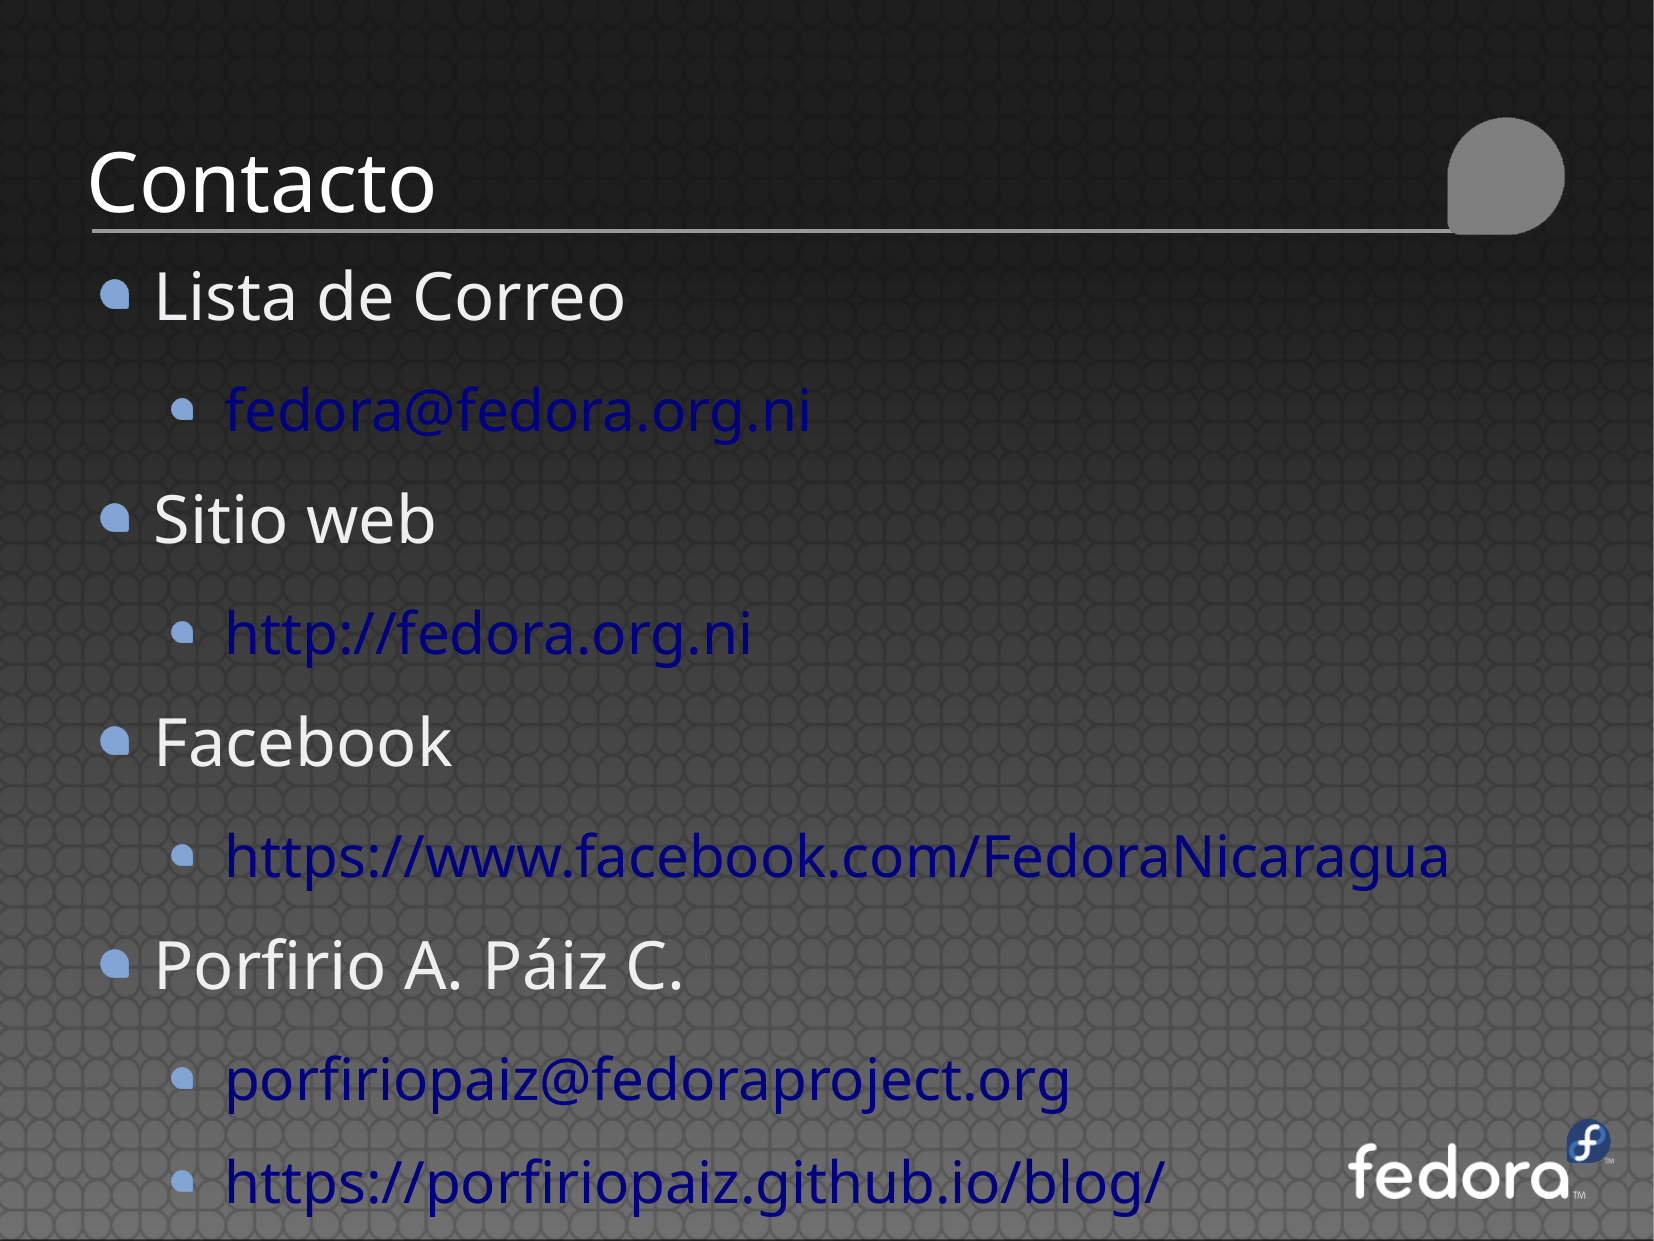

# Contacto
Lista de Correo
fedora@fedora.org.ni
Sitio web
http://fedora.org.ni
Facebook
https://www.facebook.com/FedoraNicaragua
Porfirio A. Páiz C.
porfiriopaiz@fedoraproject.org
https://porfiriopaiz.github.io/blog/
https://porfiriopaiz.fedorapeople.org/Slides/